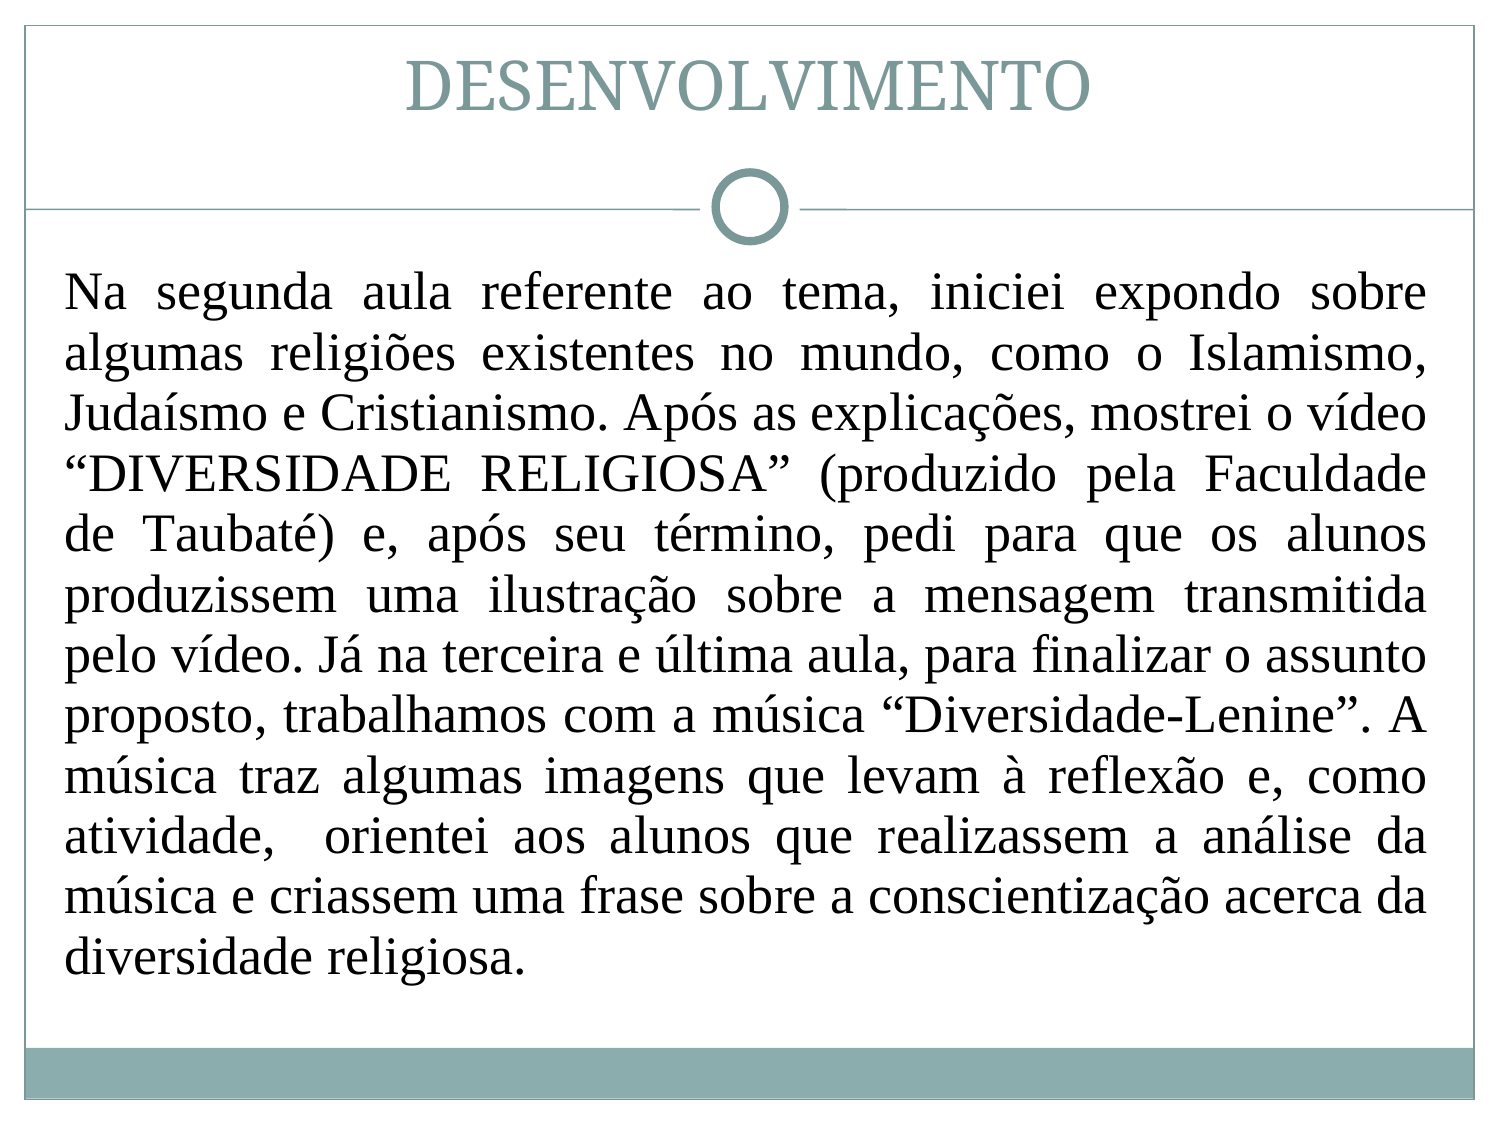

DESENVOLVIMENTO
Na segunda aula referente ao tema, iniciei expondo sobre algumas religiões existentes no mundo, como o Islamismo, Judaísmo e Cristianismo. Após as explicações, mostrei o vídeo “DIVERSIDADE RELIGIOSA” (produzido pela Faculdade de Taubaté) e, após seu término, pedi para que os alunos produzissem uma ilustração sobre a mensagem transmitida pelo vídeo. Já na terceira e última aula, para finalizar o assunto proposto, trabalhamos com a música “Diversidade-Lenine”. A música traz algumas imagens que levam à reflexão e, como atividade, orientei aos alunos que realizassem a análise da música e criassem uma frase sobre a conscientização acerca da diversidade religiosa.